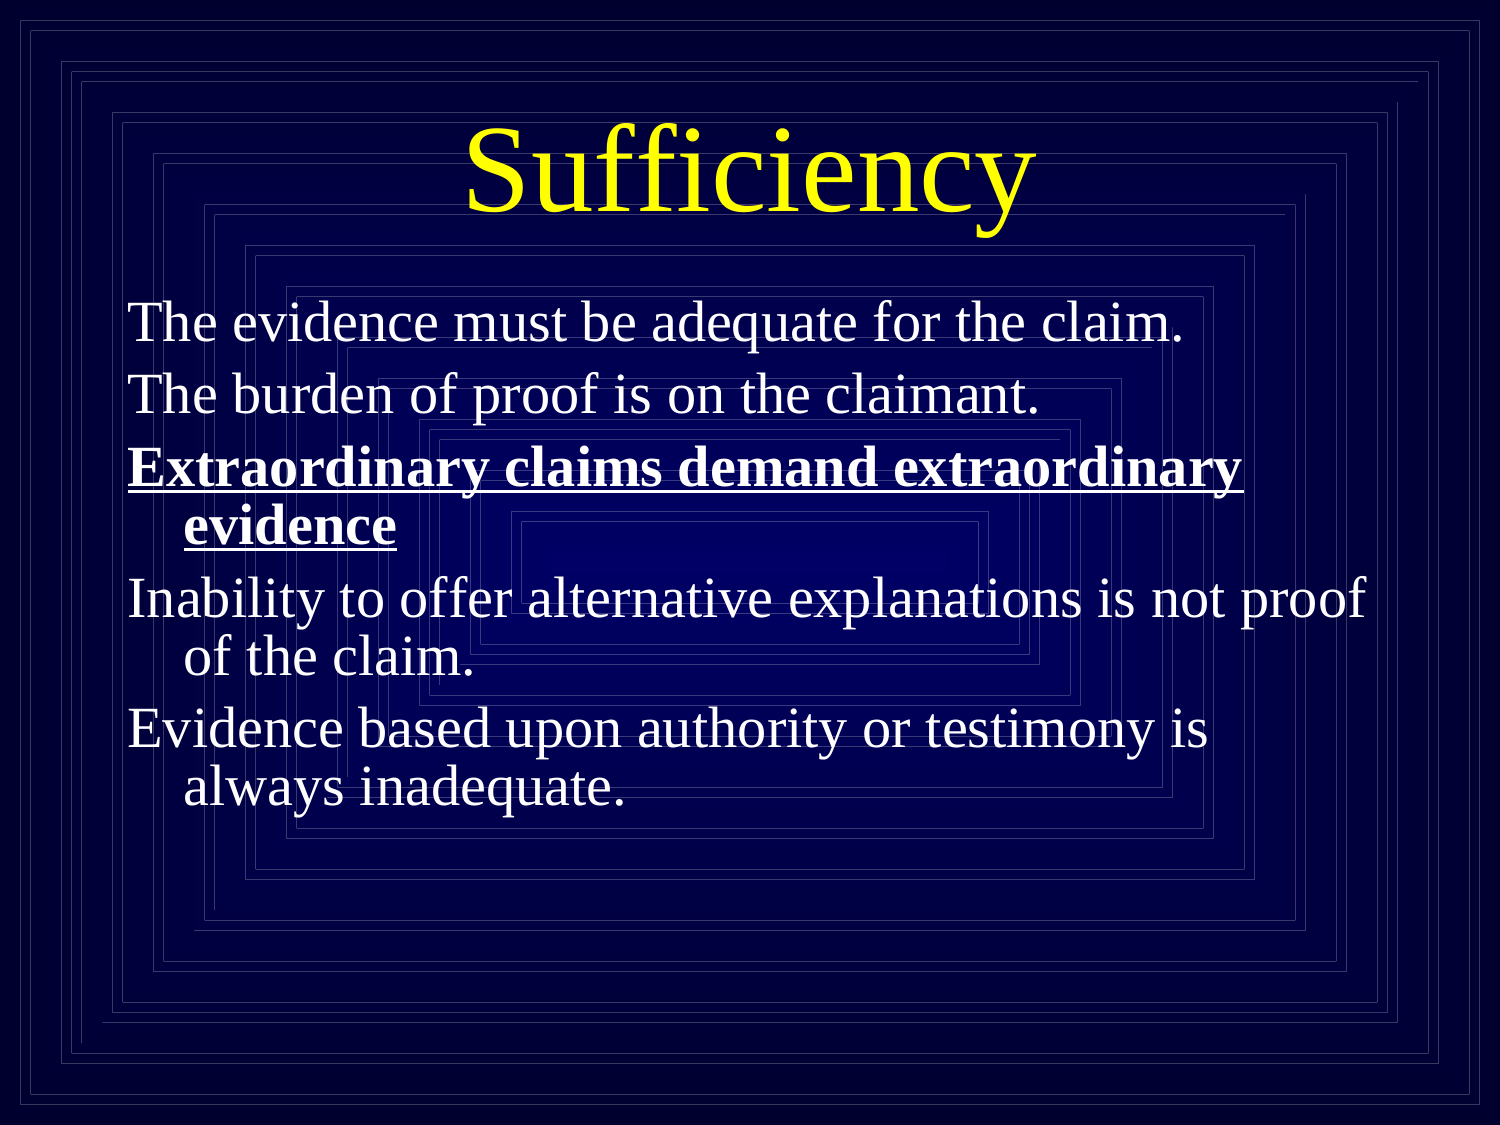

# Sufficiency
The evidence must be adequate for the claim.
The burden of proof is on the claimant.
Extraordinary claims demand extraordinary evidence
Inability to offer alternative explanations is not proof of the claim.
Evidence based upon authority or testimony is always inadequate.